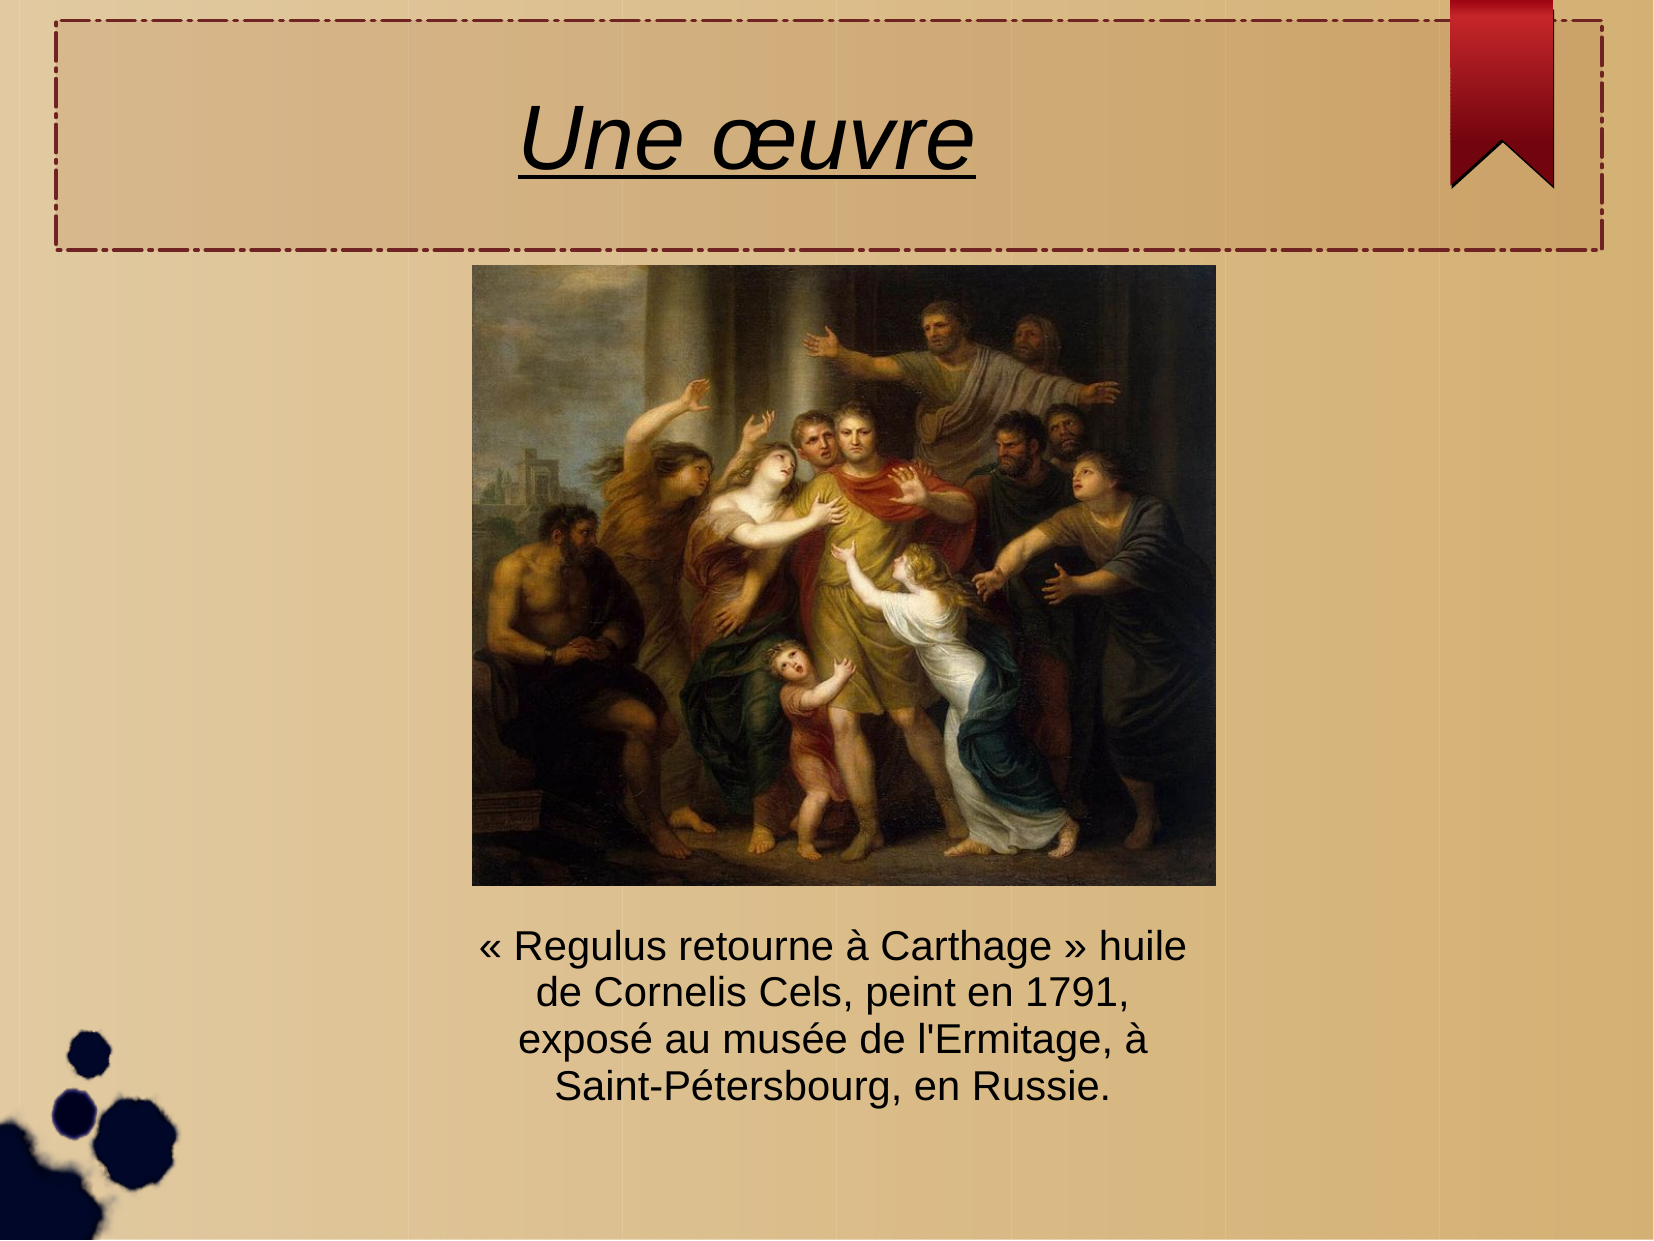

# Une œuvre
« Regulus retourne à Carthage » huile de Cornelis Cels, peint en 1791, exposé au musée de l'Ermitage, à Saint-Pétersbourg, en Russie.